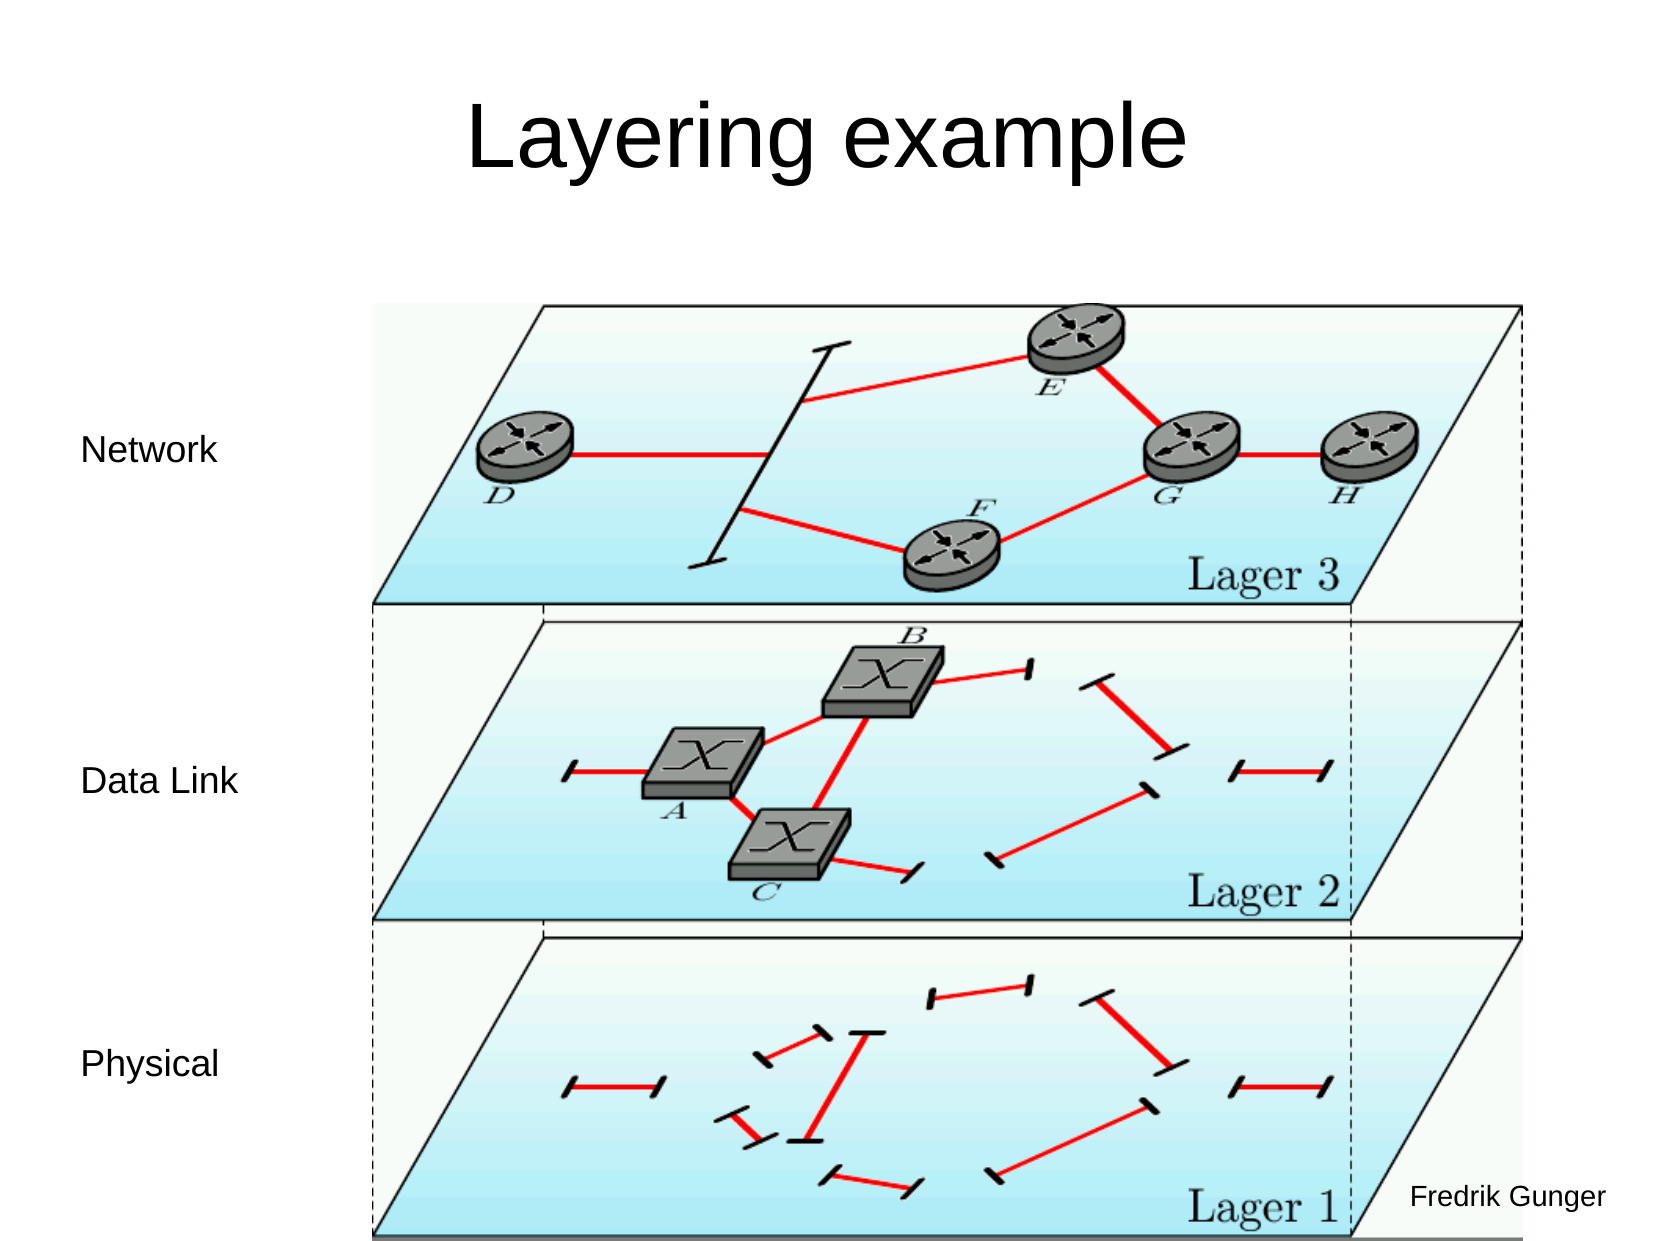

# Layering example
Network
Data Link
Physical
Fredrik Gunger